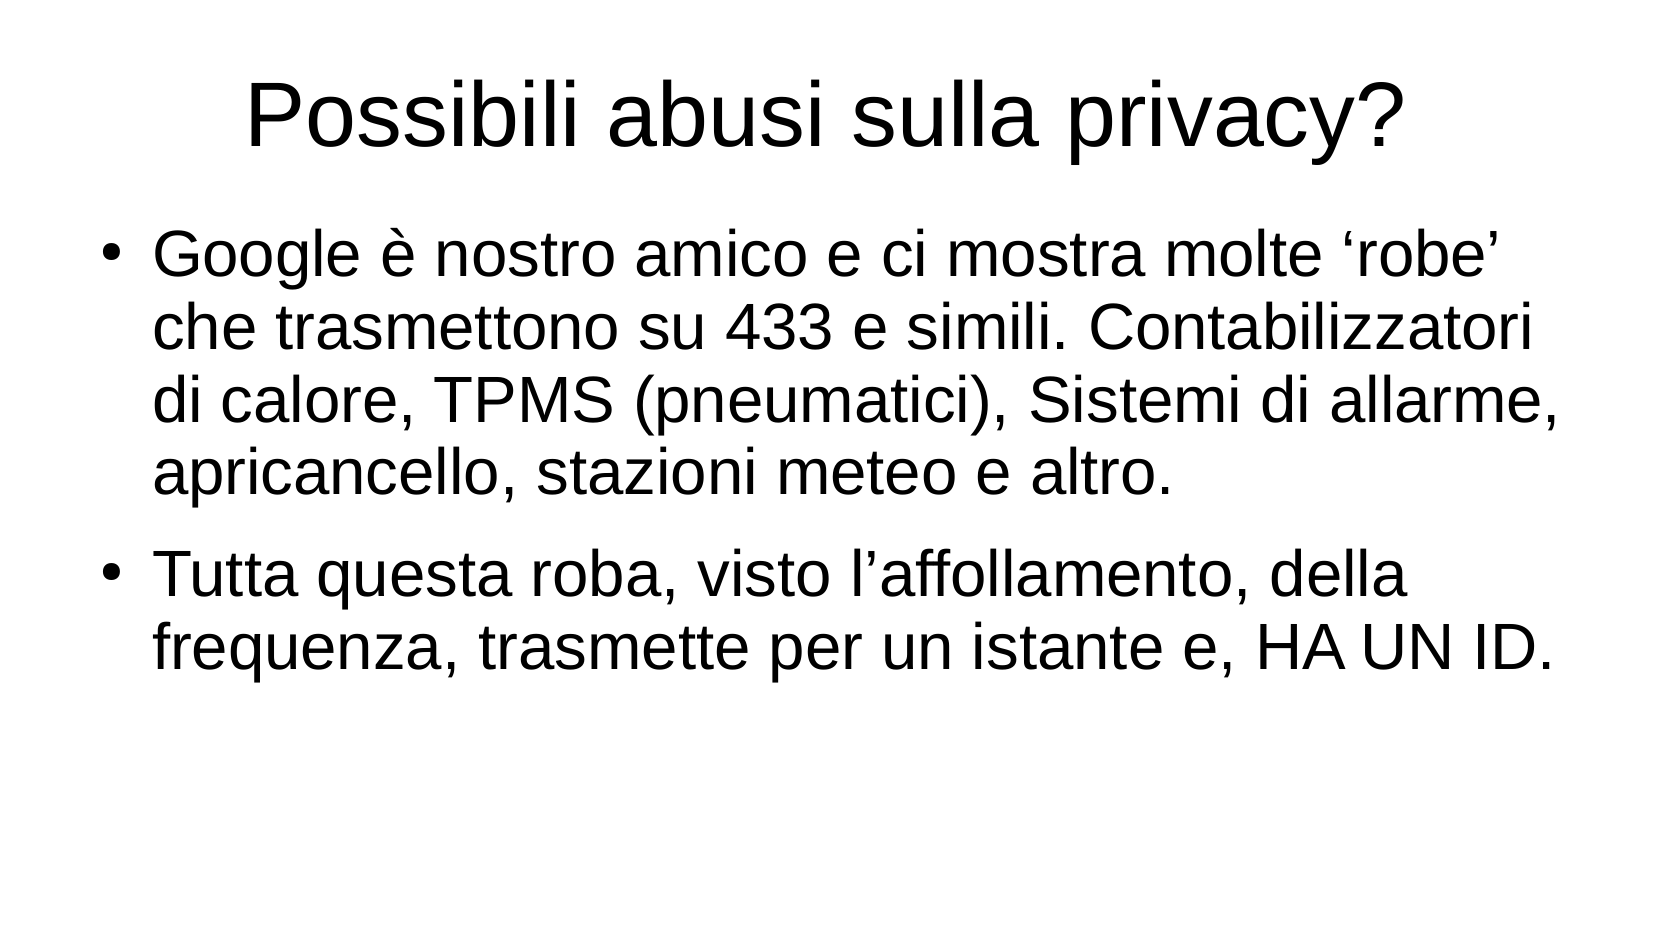

# Possibili abusi sulla privacy?
Google è nostro amico e ci mostra molte ‘robe’ che trasmettono su 433 e simili. Contabilizzatori di calore, TPMS (pneumatici), Sistemi di allarme, apricancello, stazioni meteo e altro.
Tutta questa roba, visto l’affollamento, della frequenza, trasmette per un istante e, HA UN ID.